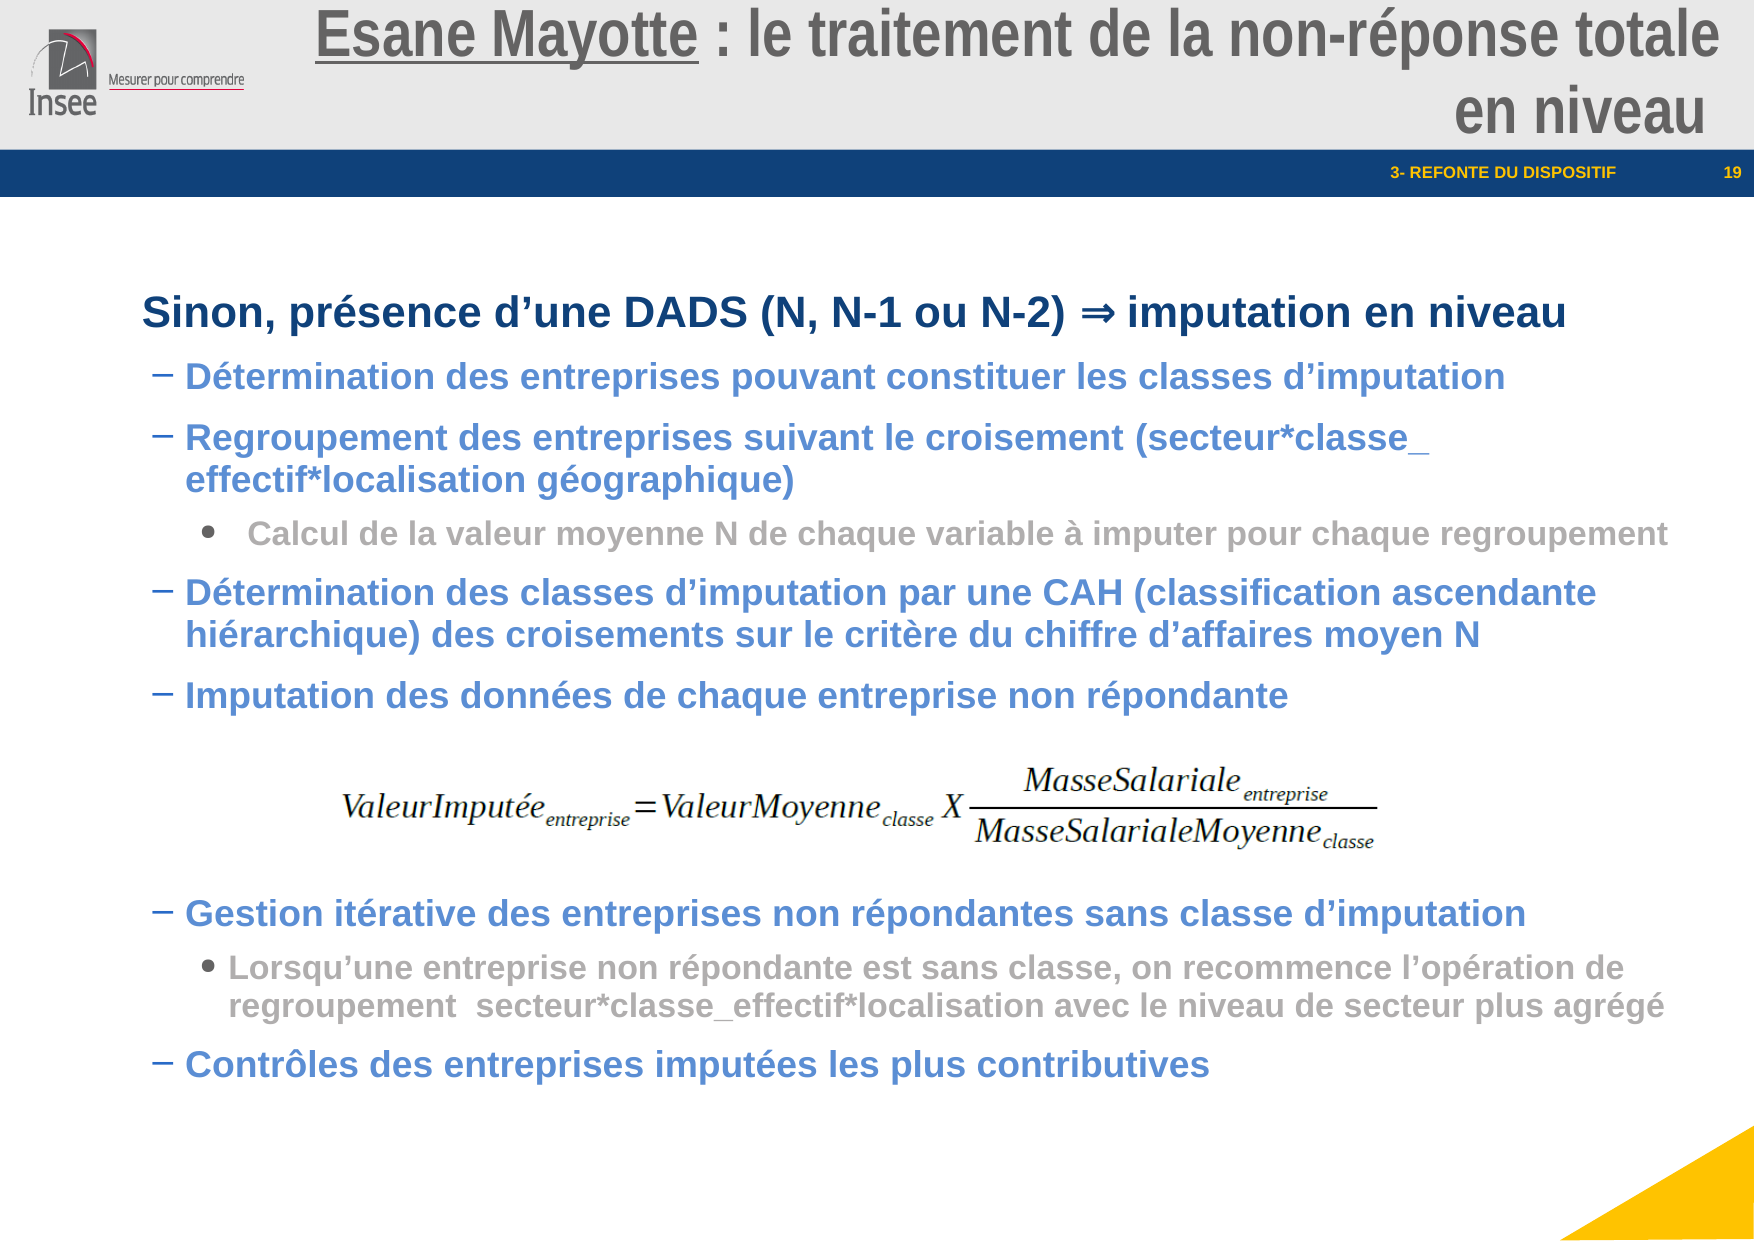

# Esane Mayotte : le traitement de la non-réponse totale en niveau
19
Sinon, présence d’une DADS (N, N-1 ou N-2) ⇒ imputation en niveau
Détermination des entreprises pouvant constituer les classes d’imputation
Regroupement des entreprises suivant le croisement (secteur*classe_ effectif*localisation géographique)
 Calcul de la valeur moyenne N de chaque variable à imputer pour chaque regroupement
Détermination des classes d’imputation par une CAH (classification ascendante hiérarchique) des croisements sur le critère du chiffre d’affaires moyen N
Imputation des données de chaque entreprise non répondante
Gestion itérative des entreprises non répondantes sans classe d’imputation
Lorsqu’une entreprise non répondante est sans classe, on recommence l’opération de regroupement secteur*classe_effectif*localisation avec le niveau de secteur plus agrégé
Contrôles des entreprises imputées les plus contributives